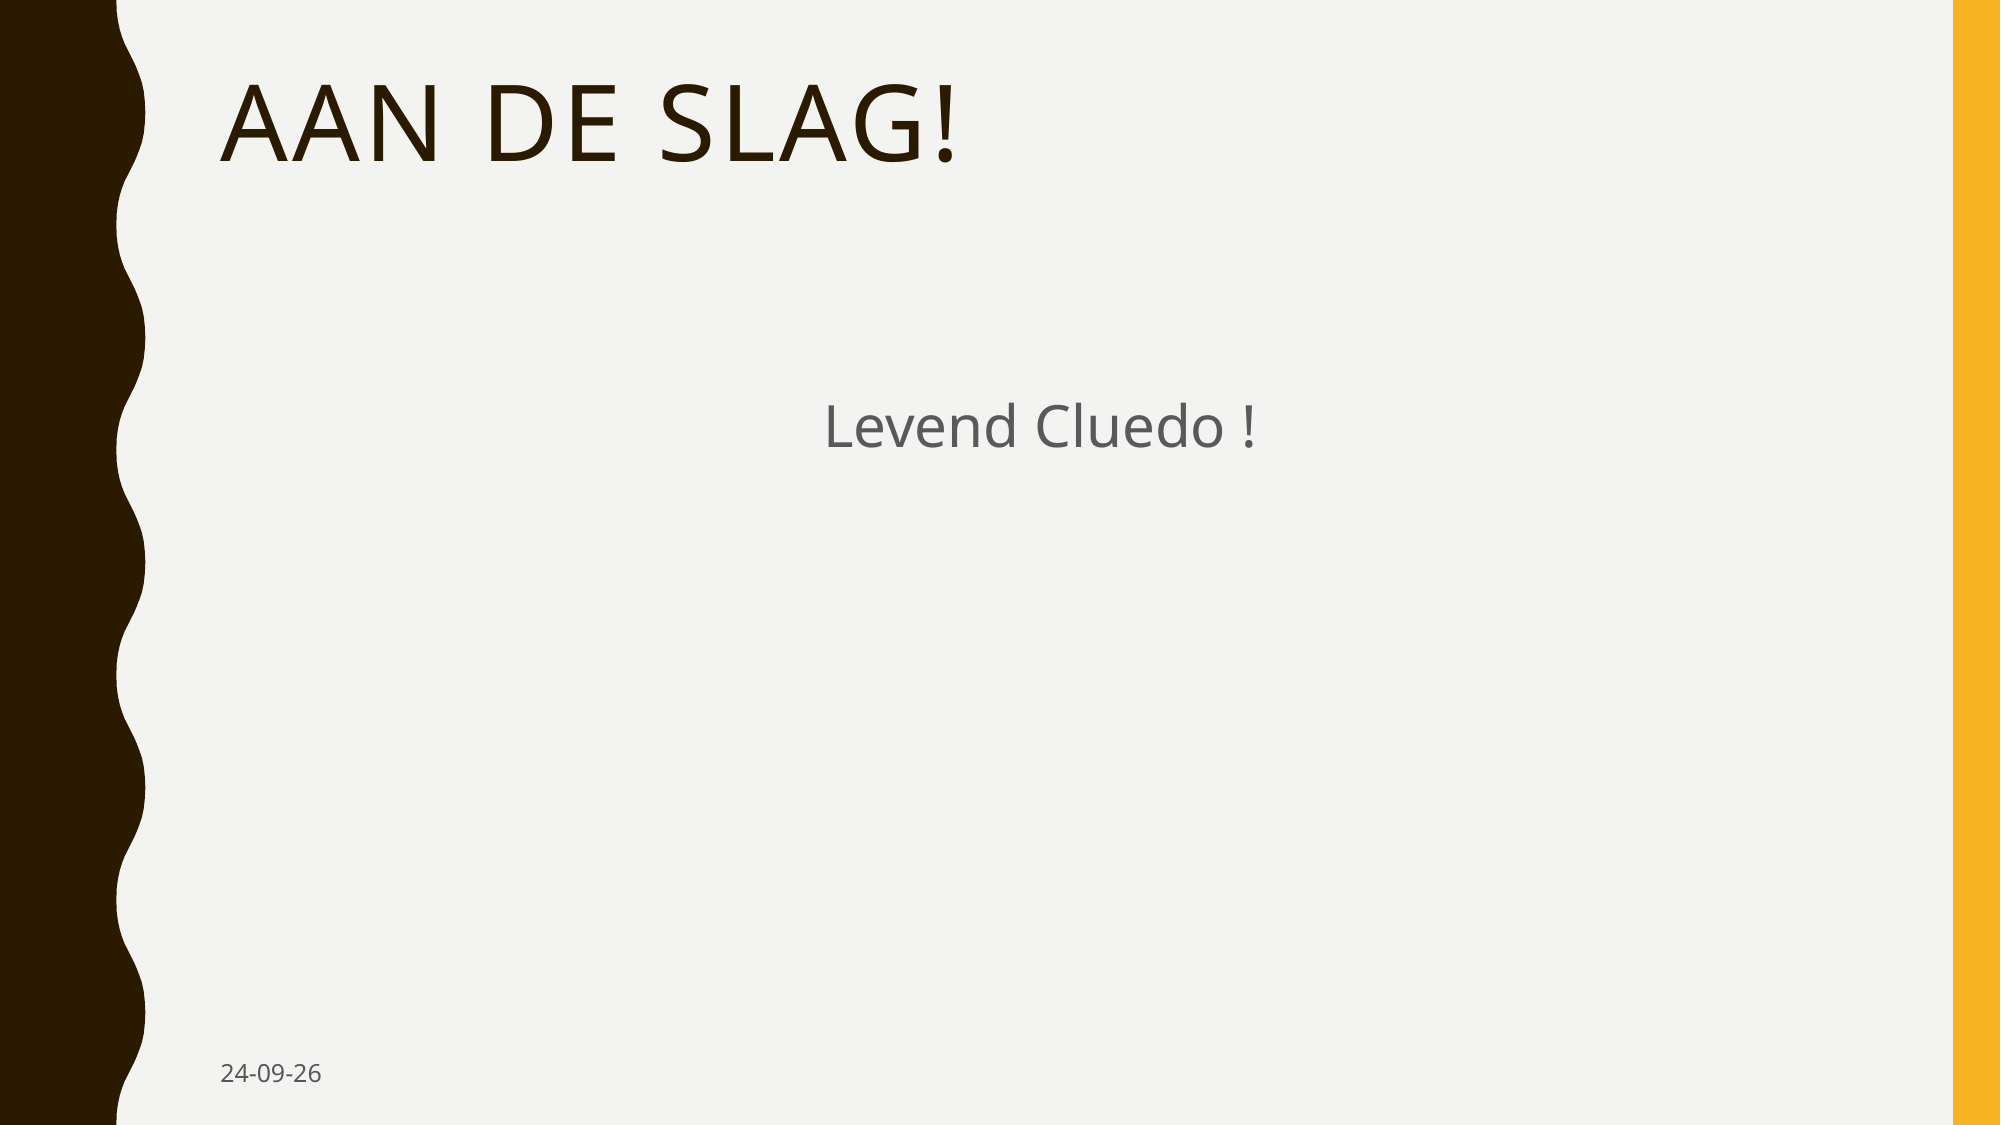

# Aan de slag!
Levend Cluedo !